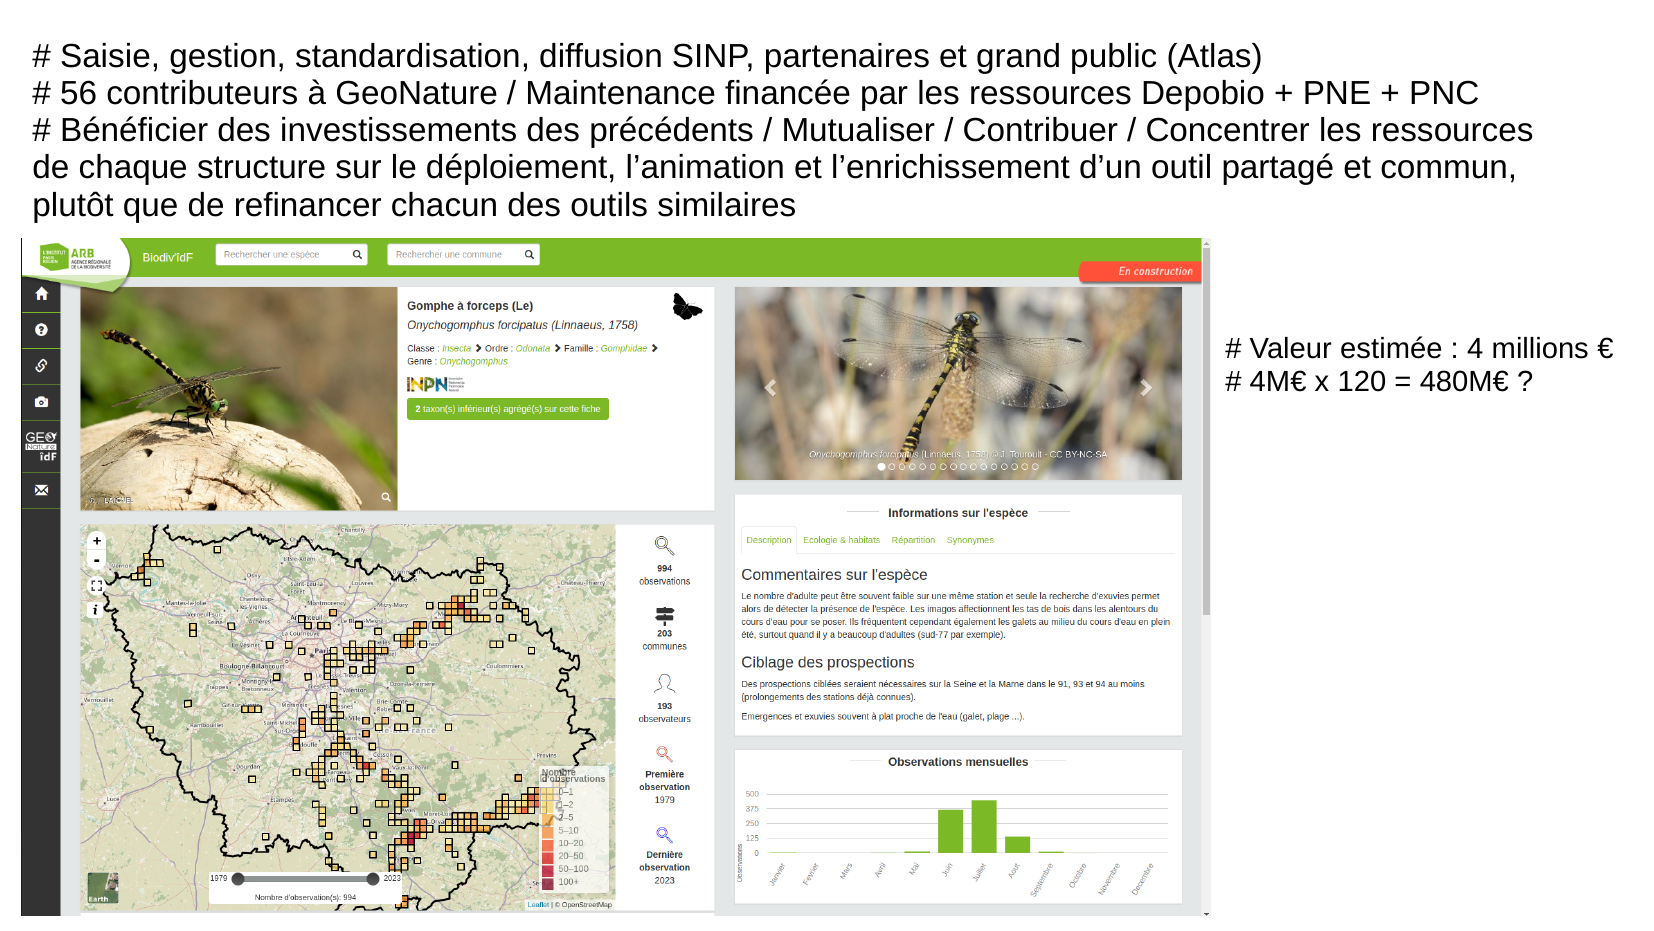

# Saisie, gestion, standardisation, diffusion SINP, partenaires et grand public (Atlas)
# 56 contributeurs à GeoNature / Maintenance financée par les ressources Depobio + PNE + PNC
# Bénéficier des investissements des précédents / Mutualiser / Contribuer / Concentrer les ressources de chaque structure sur le déploiement, l’animation et l’enrichissement d’un outil partagé et commun, plutôt que de refinancer chacun des outils similaires
# Valeur estimée : 4 millions €
# 4M€ x 120 = 480M€ ?